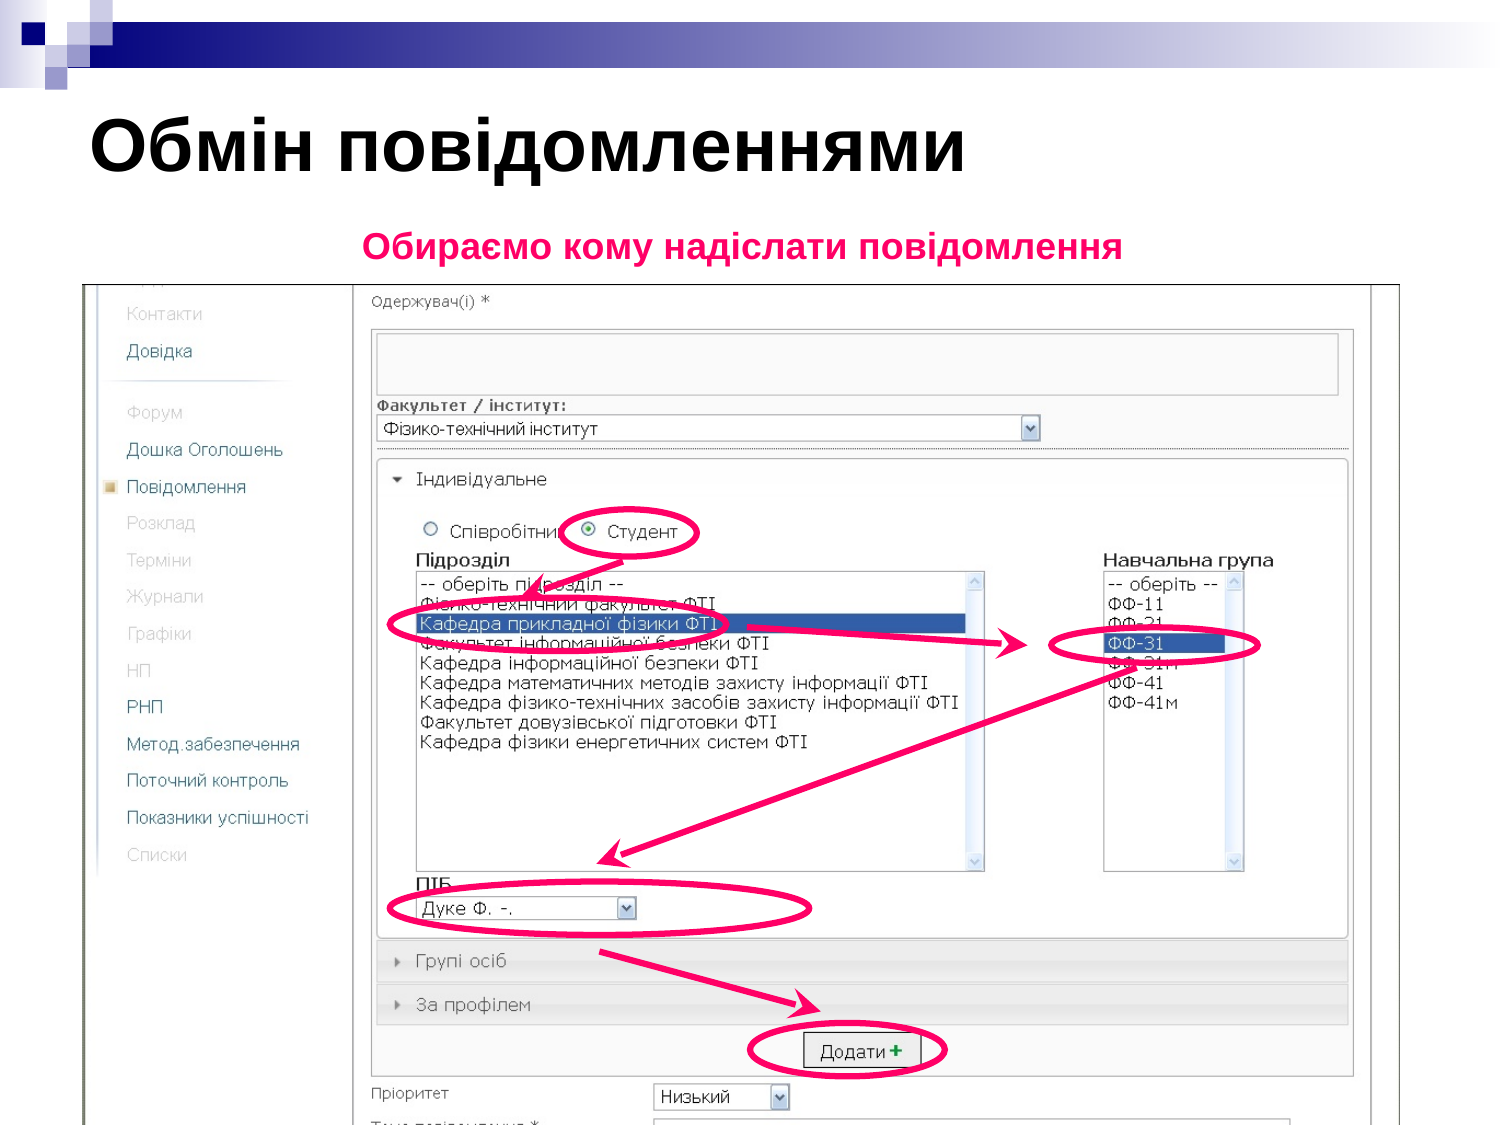

# Обмін повідомленнями
Обираємо кому надіслати повідомлення
14